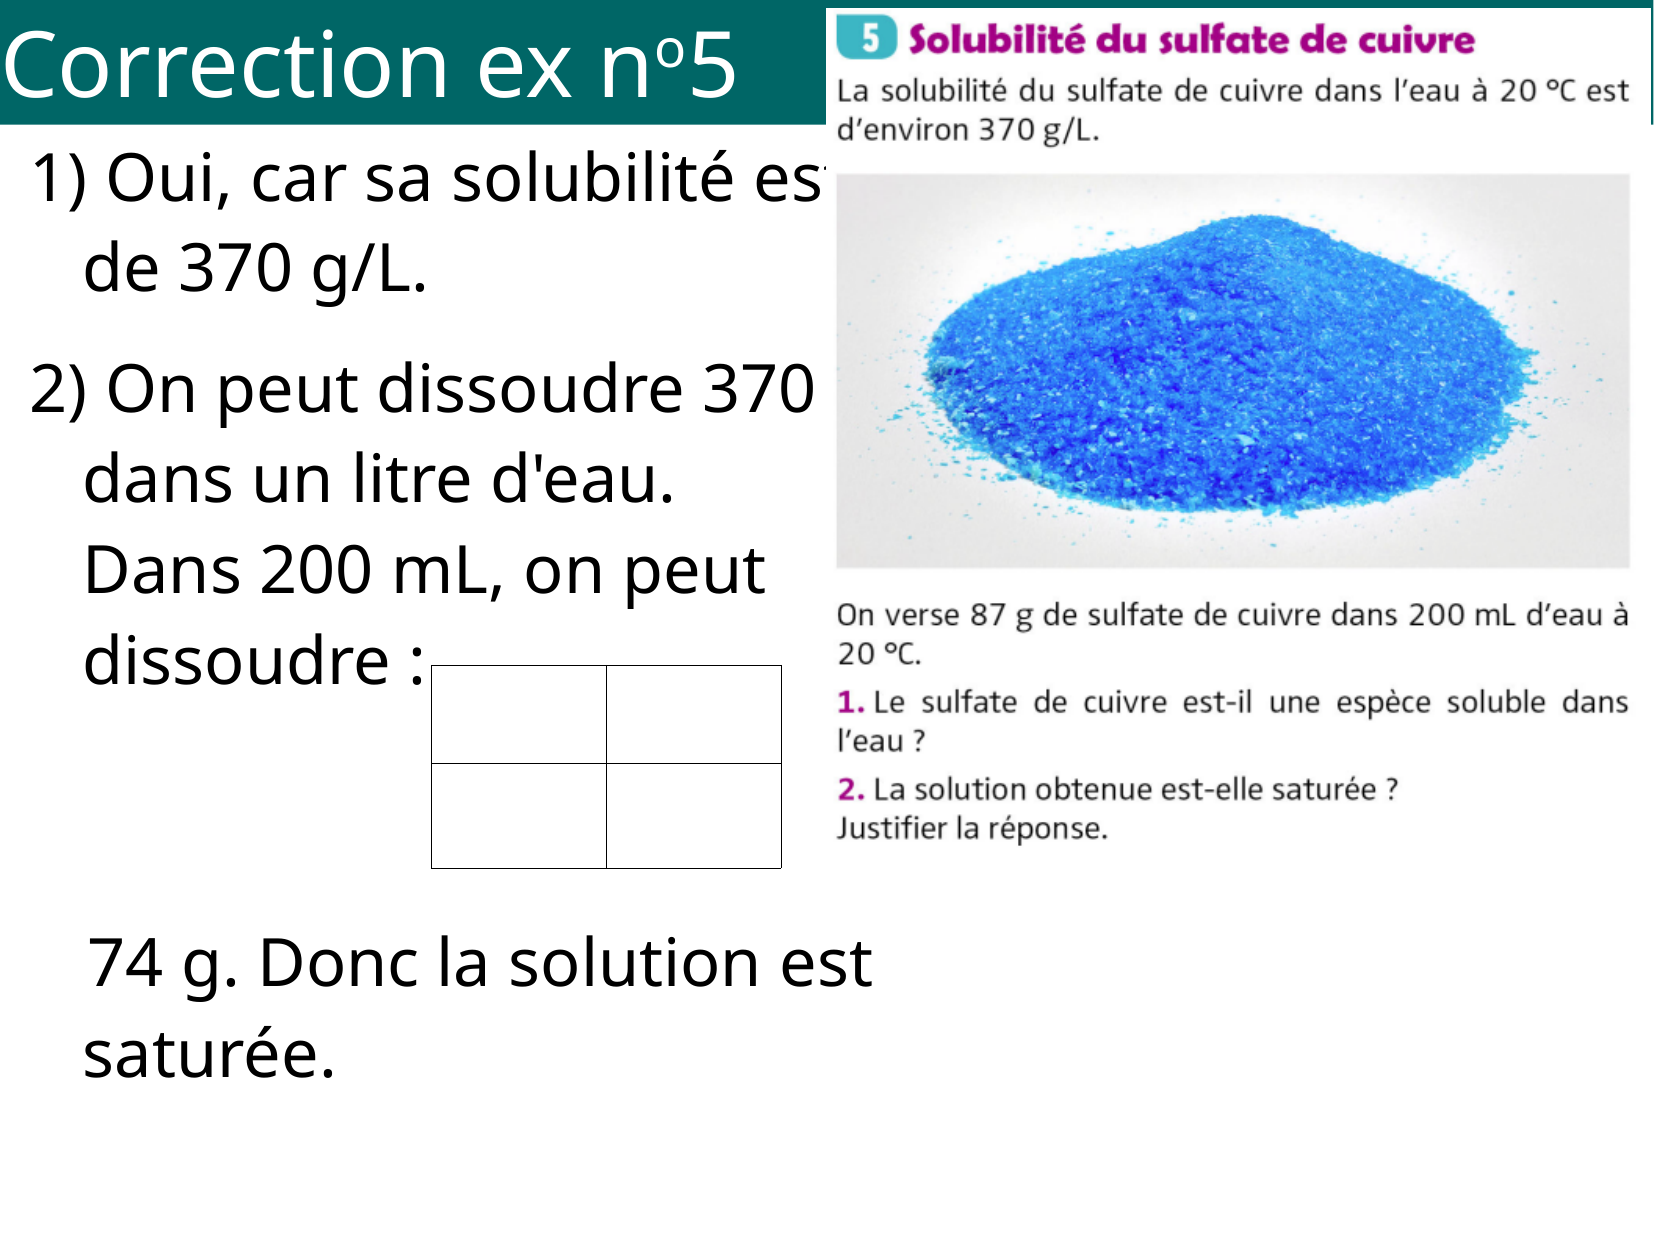

# Correction ex no5
 Oui, car sa solubilité est
de 370 g/L.
 On peut dissoudre 370 g
dans un litre d'eau.
Dans 200 mL, on peut
dissoudre :
74 g. Donc la solution est
saturée.
| | |
| --- | --- |
| | |